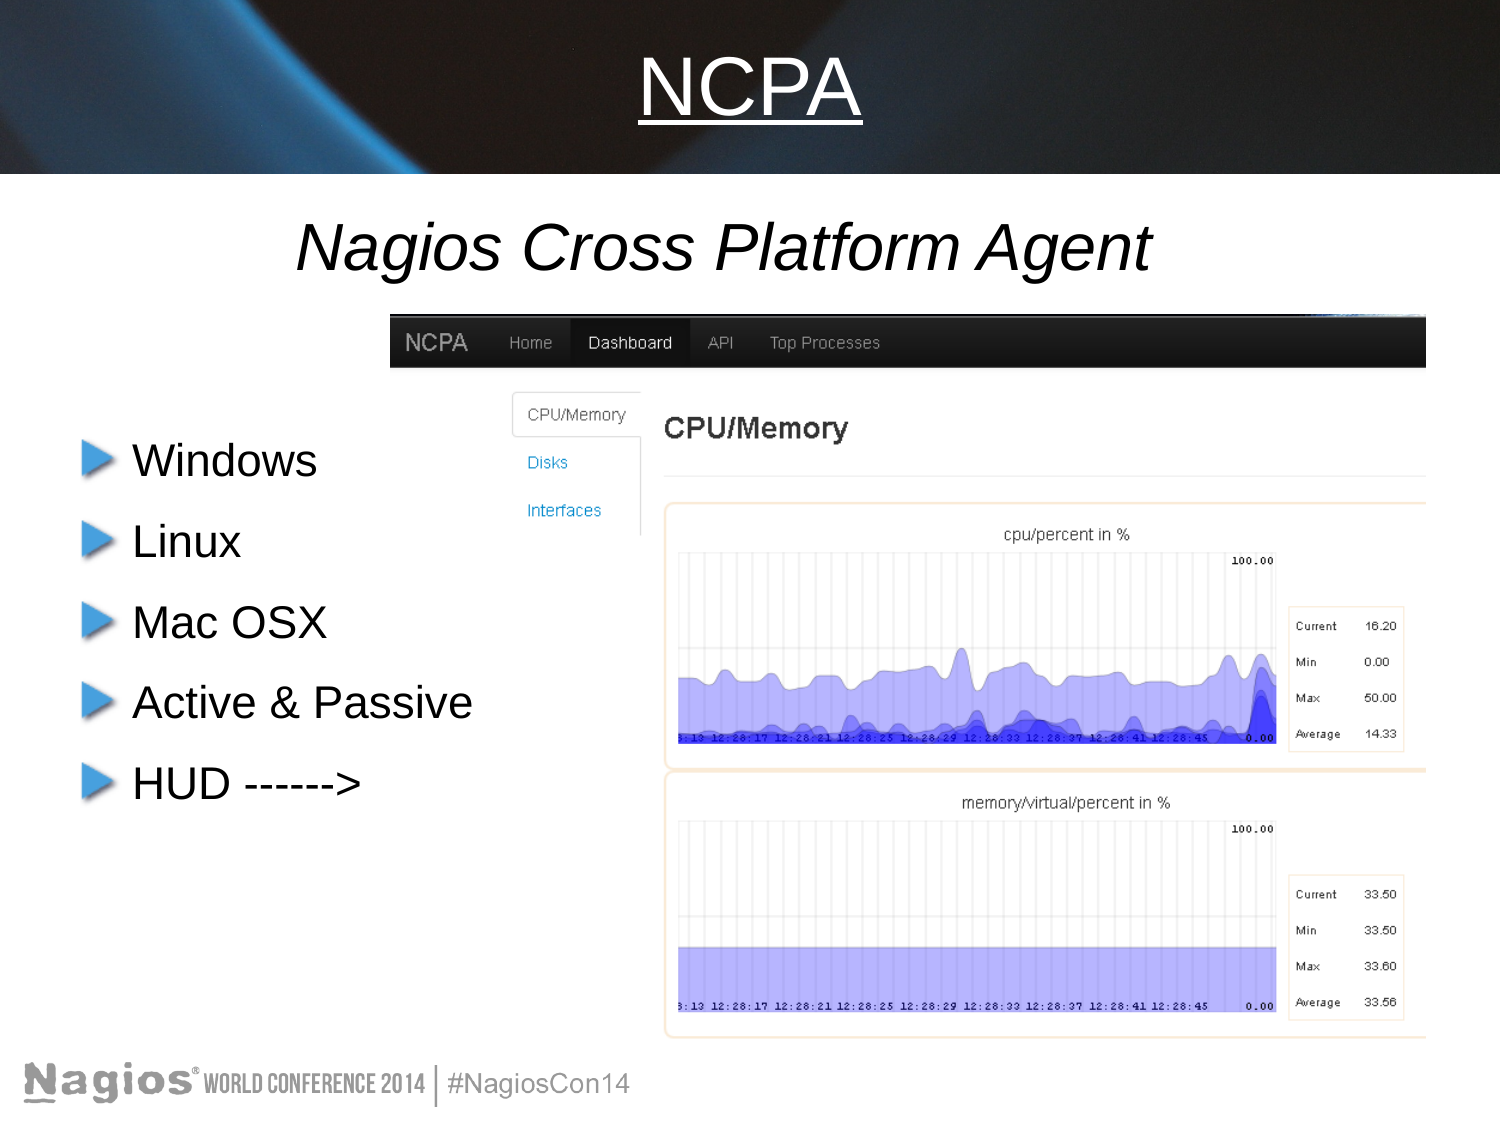

# NCPA
Nagios Cross Platform Agent
Windows
Linux
Mac OSX
Active & Passive
HUD ------>